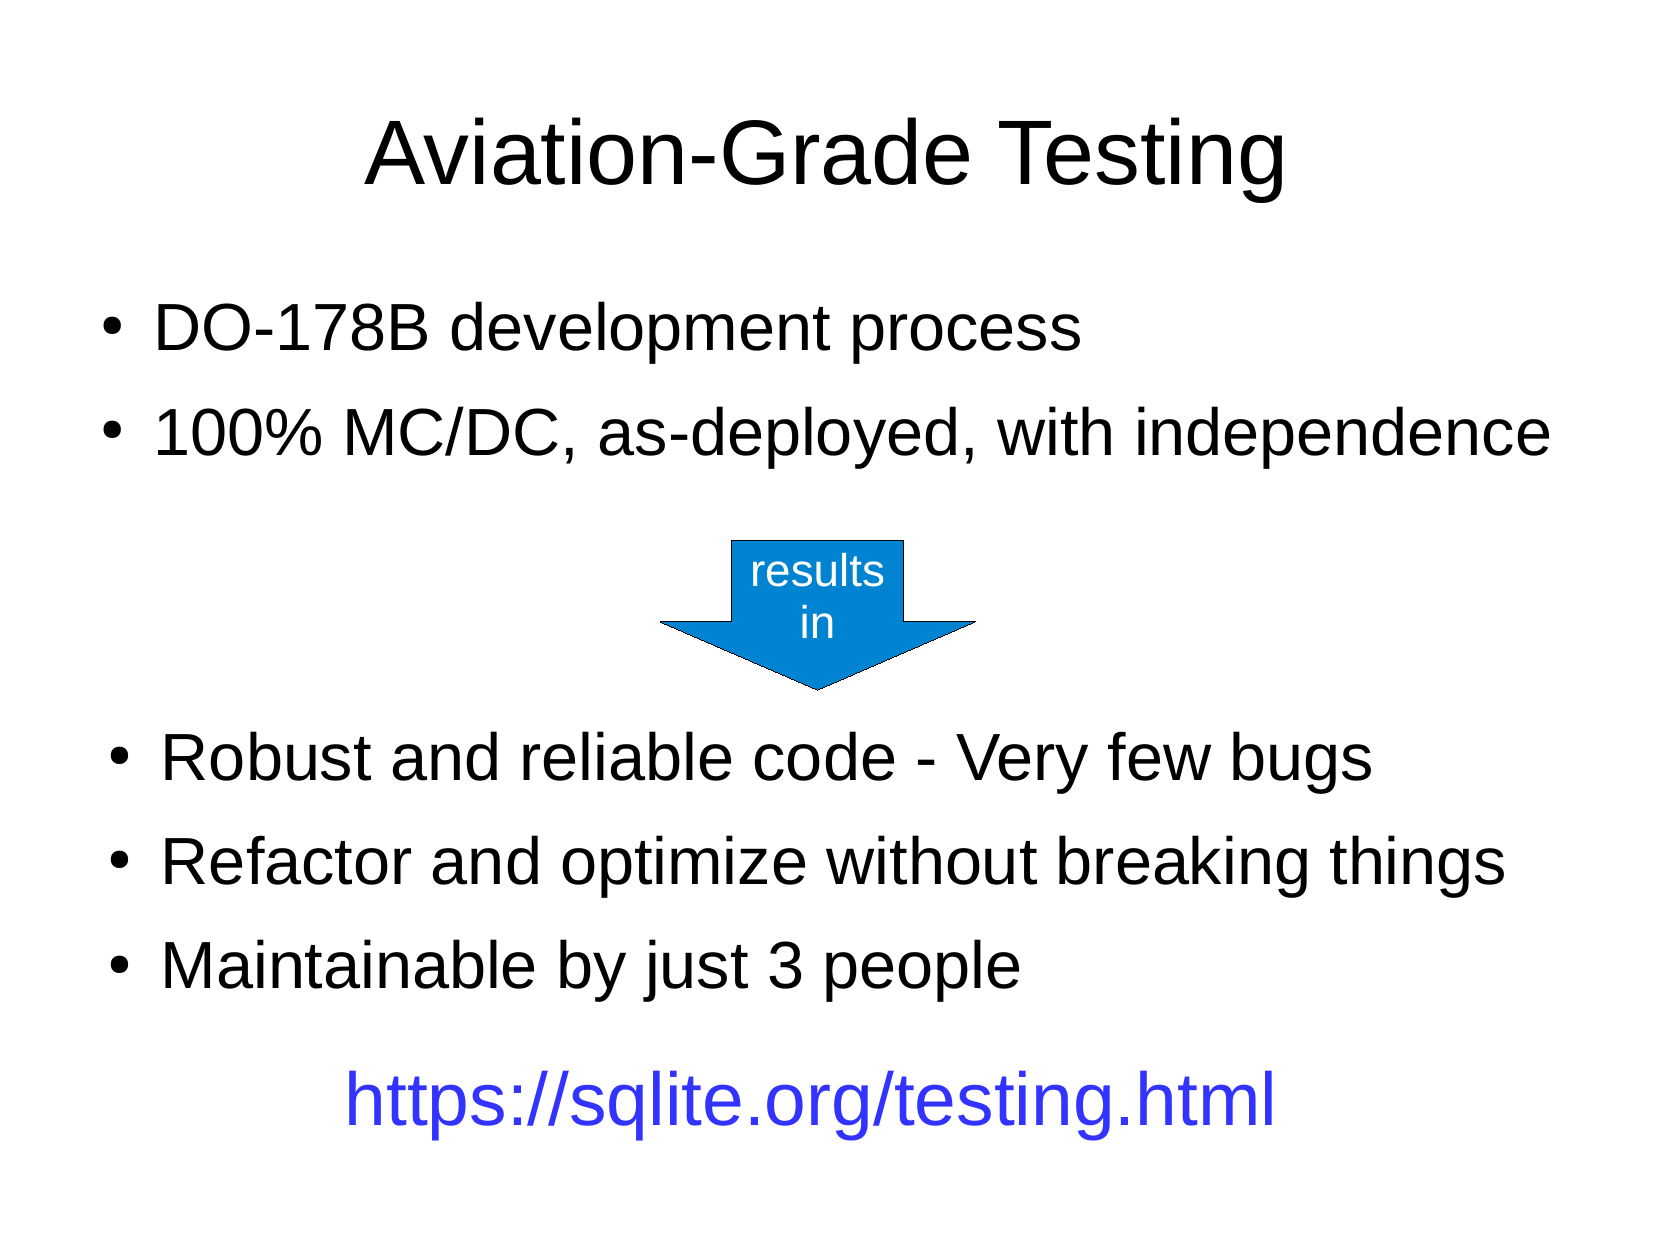

# Aviation-Grade Testing
DO-178B development process
100% MC/DC, as-deployed, with independence
results
in
Robust and reliable code - Very few bugs
Refactor and optimize without breaking things
Maintainable by just 3 people
https://sqlite.org/testing.html